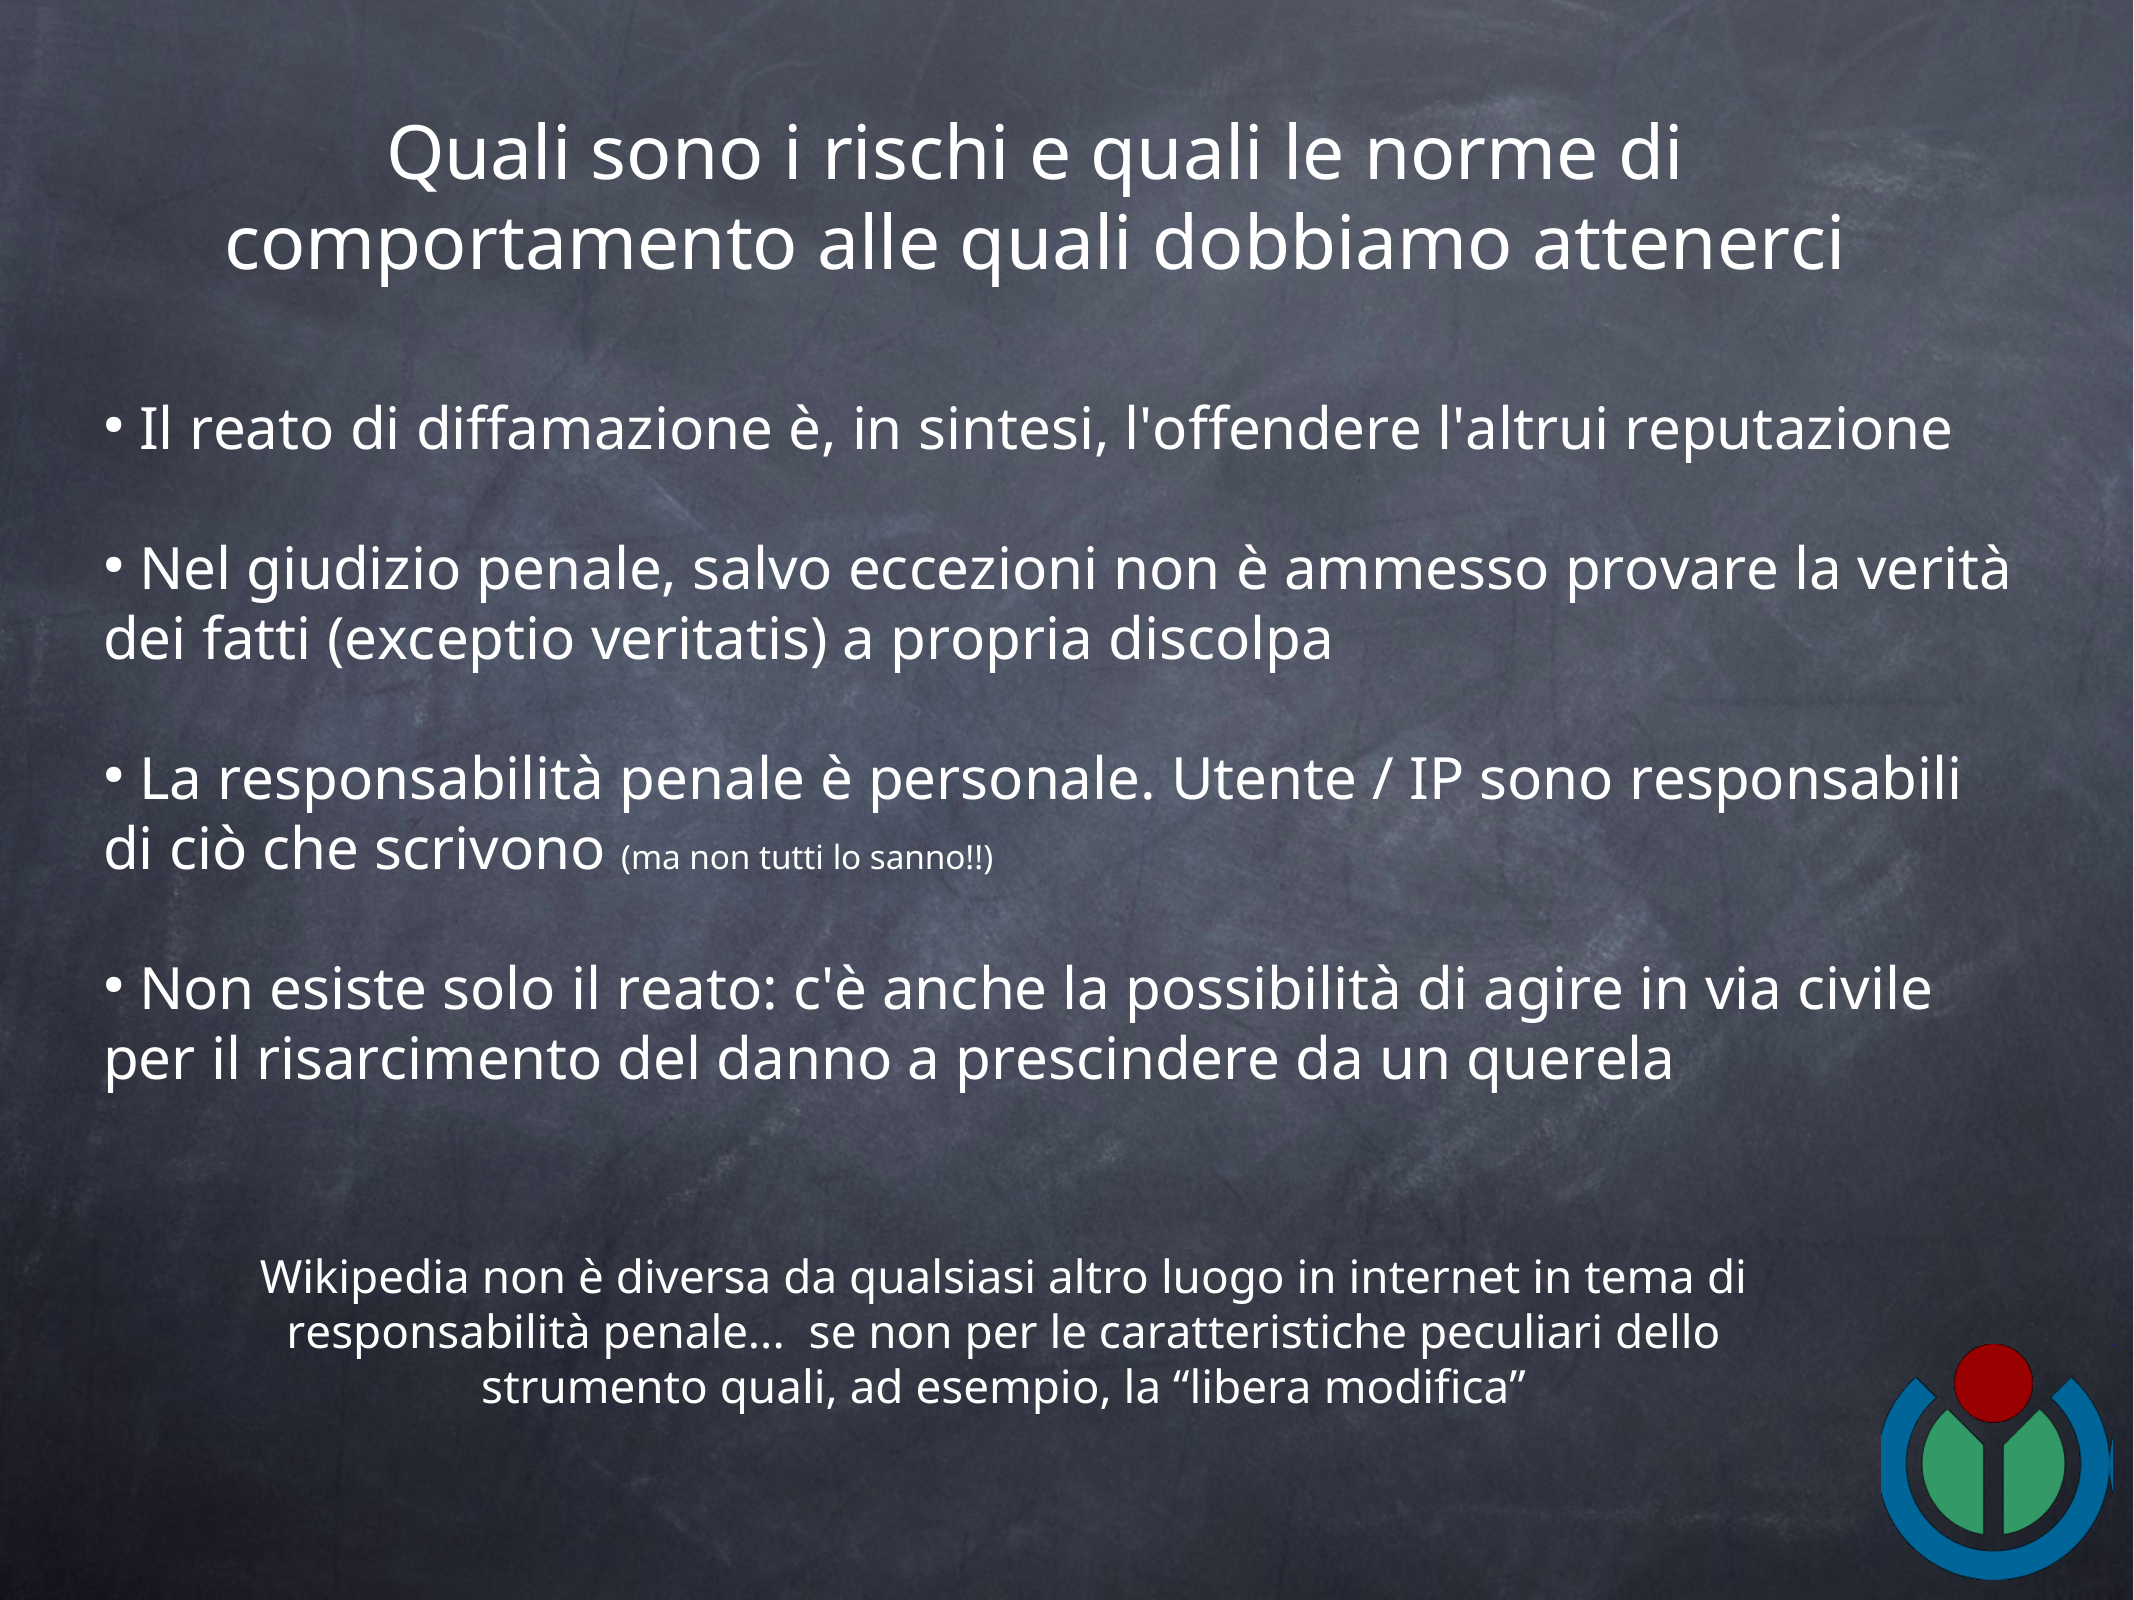

# Quali sono i rischi e quali le norme di comportamento alle quali dobbiamo attenerci
 Il reato di diffamazione è, in sintesi, l'offendere l'altrui reputazione
 Nel giudizio penale, salvo eccezioni non è ammesso provare la verità dei fatti (exceptio veritatis) a propria discolpa
 La responsabilità penale è personale. Utente / IP sono responsabili di ciò che scrivono (ma non tutti lo sanno!!)
 Non esiste solo il reato: c'è anche la possibilità di agire in via civile per il risarcimento del danno a prescindere da un querela
Wikipedia non è diversa da qualsiasi altro luogo in internet in tema di responsabilità penale... se non per le caratteristiche peculiari dello strumento quali, ad esempio, la “libera modifica”